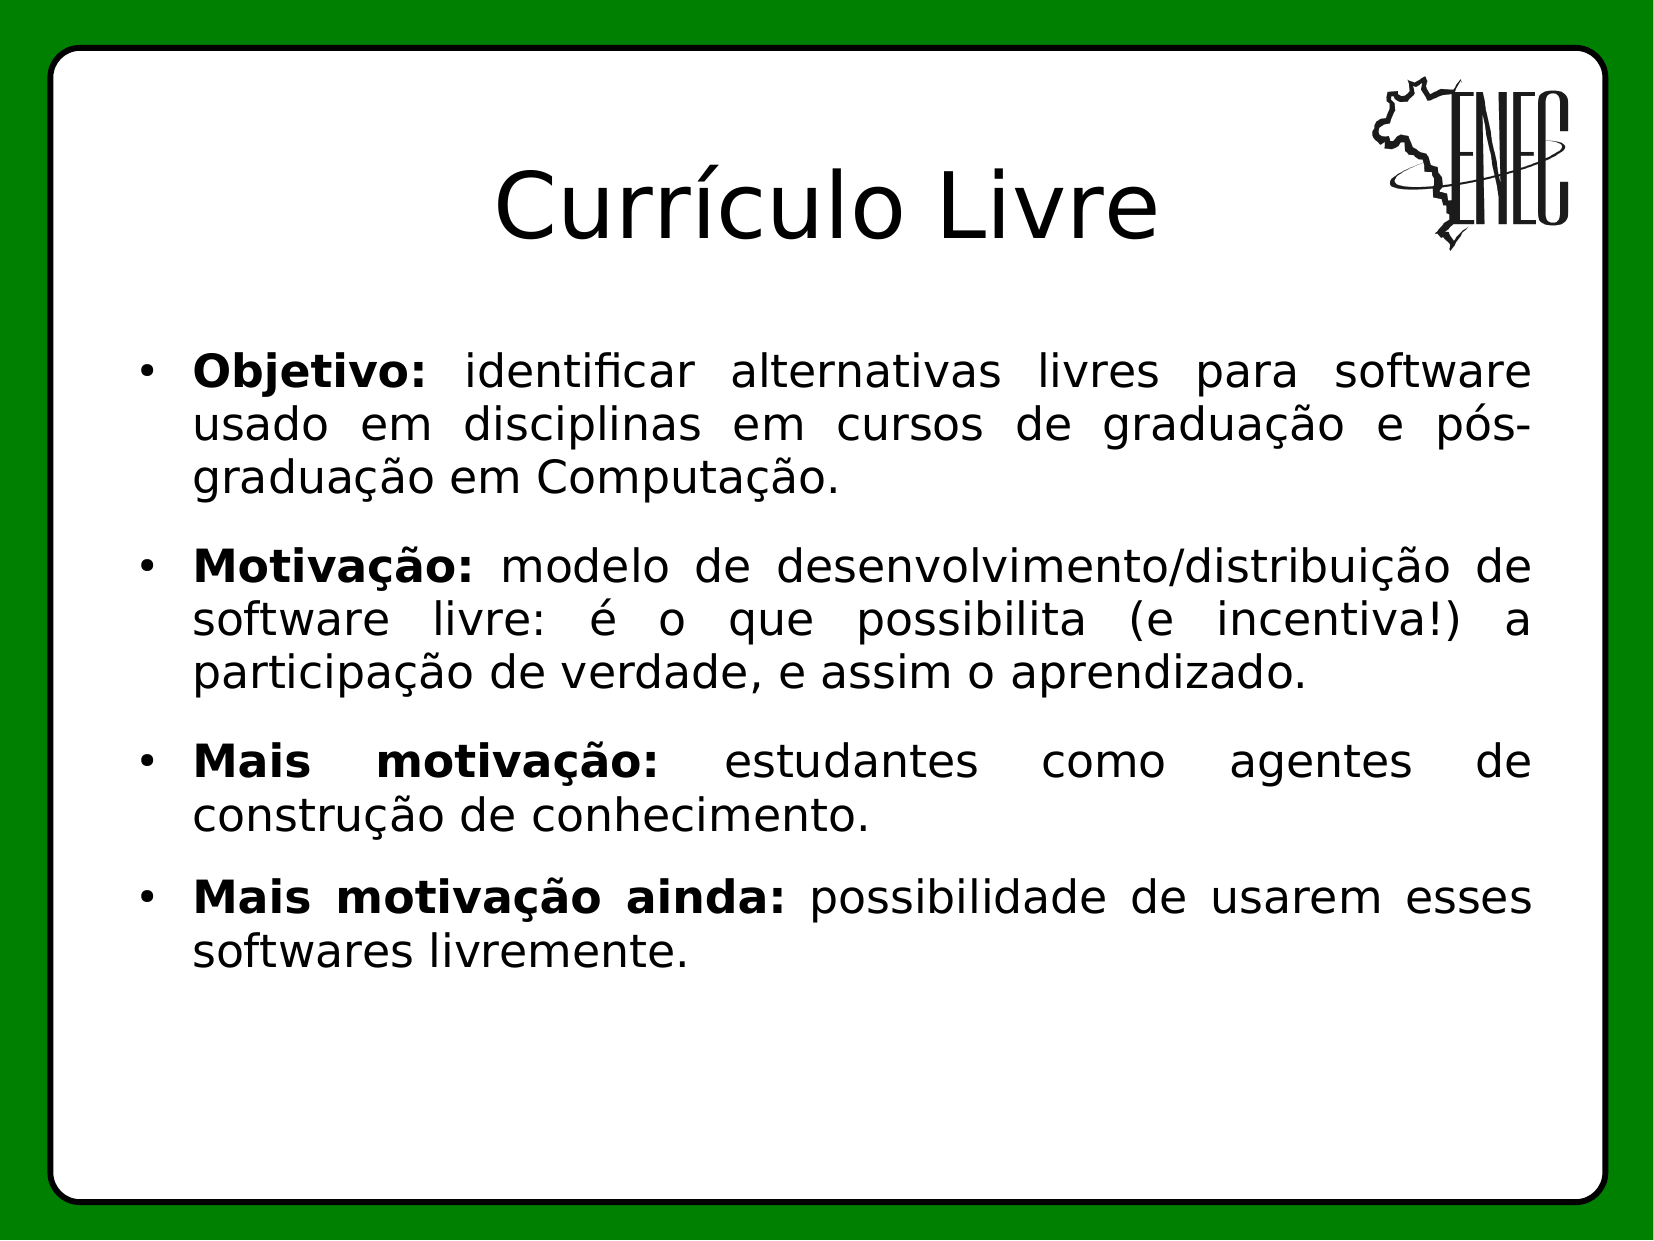

# Currículo Livre
Objetivo: identificar alternativas livres para software usado em disciplinas em cursos de graduação e pós-graduação em Computação.
Motivação: modelo de desenvolvimento/distribuição de software livre: é o que possibilita (e incentiva!) a participação de verdade, e assim o aprendizado.
Mais motivação: estudantes como agentes de construção de conhecimento.
Mais motivação ainda: possibilidade de usarem esses softwares livremente.